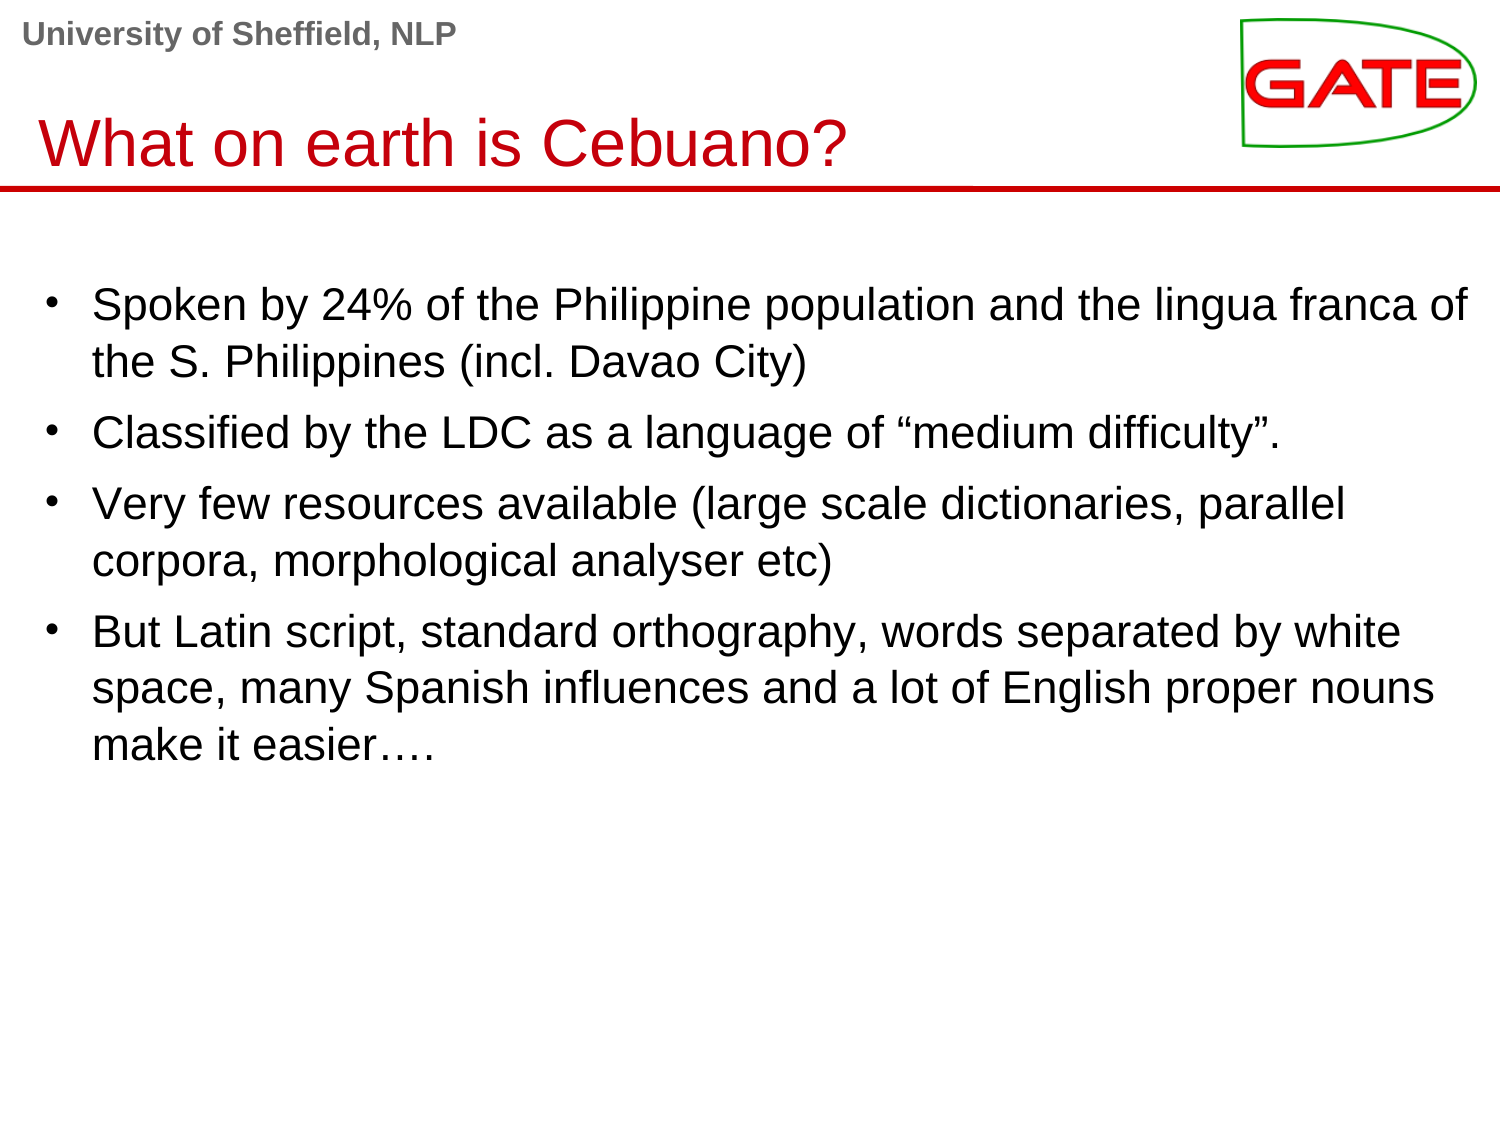

# What on earth is Cebuano?
Spoken by 24% of the Philippine population and the lingua franca of the S. Philippines (incl. Davao City)
Classified by the LDC as a language of “medium difficulty”.
Very few resources available (large scale dictionaries, parallel corpora, morphological analyser etc)
But Latin script, standard orthography, words separated by white space, many Spanish influences and a lot of English proper nouns make it easier….